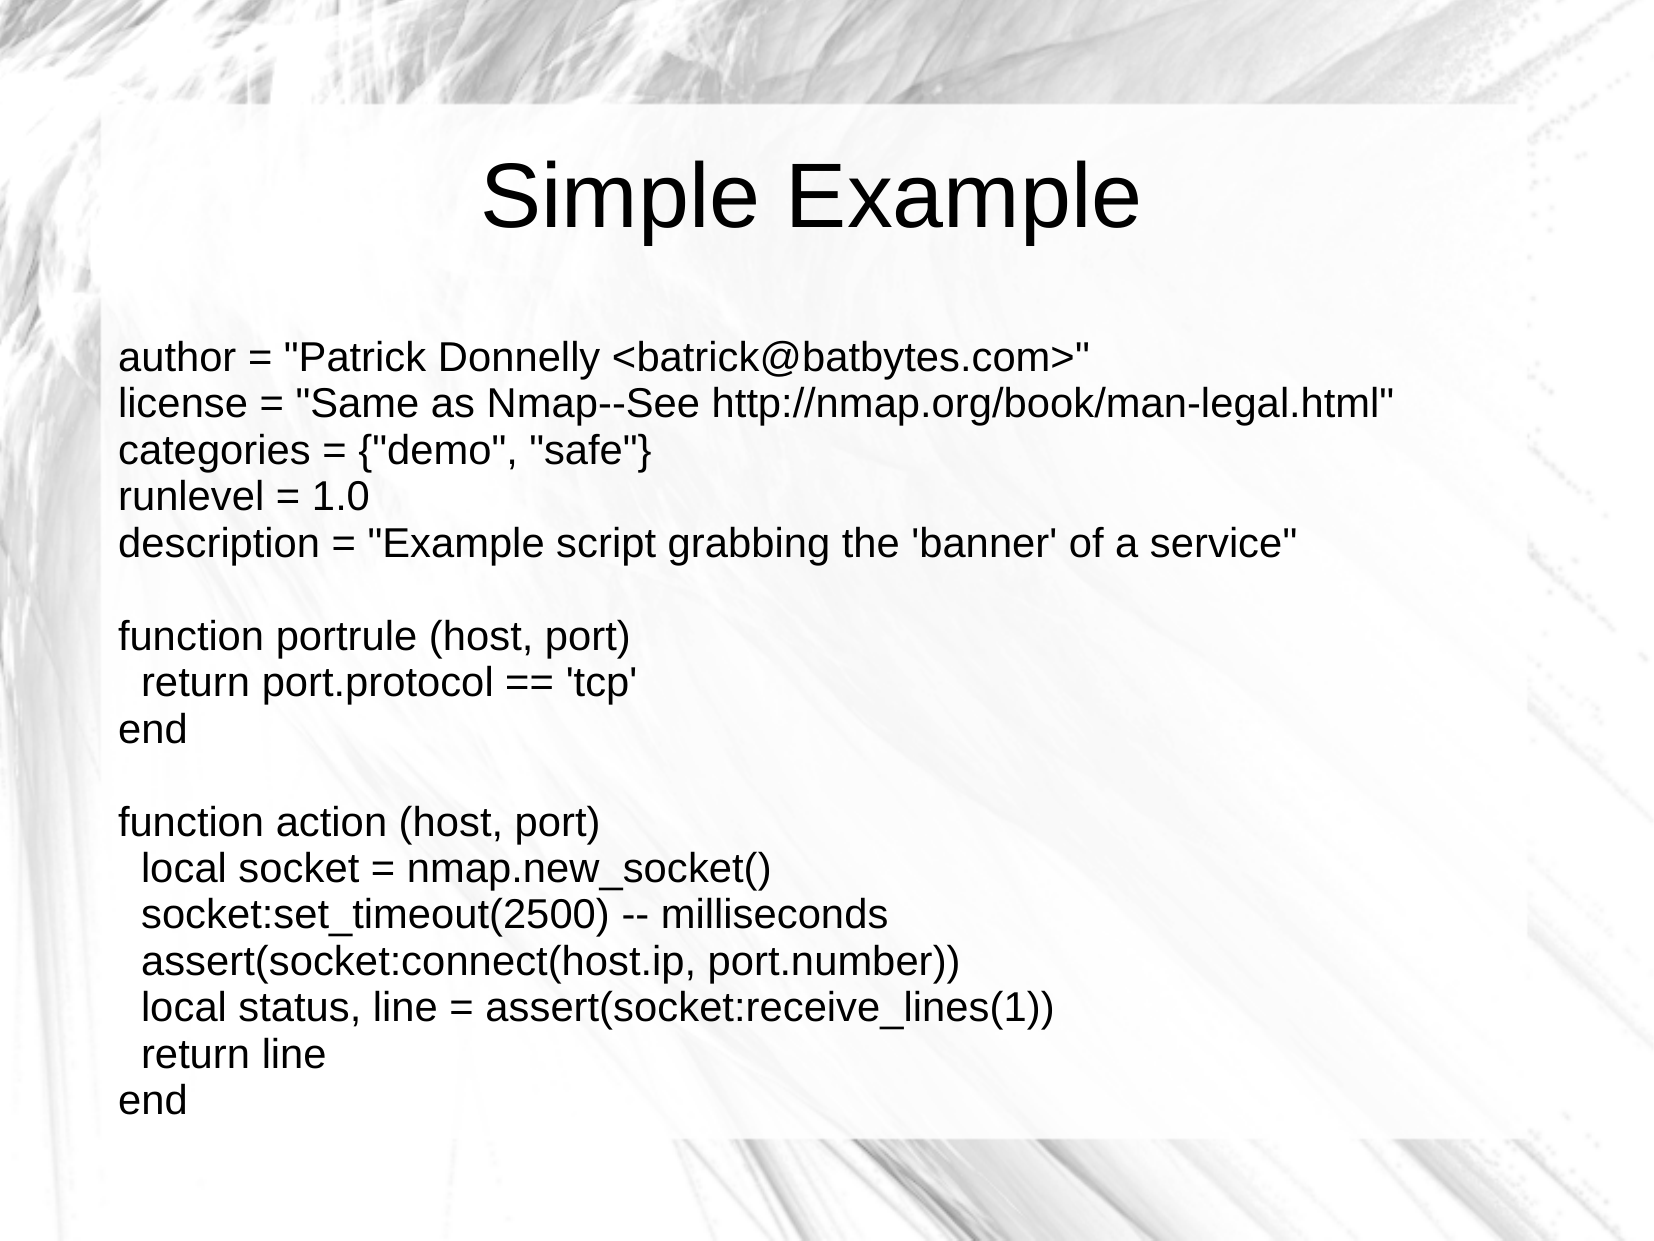

# Simple Example
author = "Patrick Donnelly <batrick@batbytes.com>"
license = "Same as Nmap--See http://nmap.org/book/man-legal.html"
categories = {"demo", "safe"}
runlevel = 1.0
description = "Example script grabbing the 'banner' of a service"
function portrule (host, port)
 return port.protocol == 'tcp'
end
function action (host, port)
 local socket = nmap.new_socket()
 socket:set_timeout(2500) -- milliseconds
 assert(socket:connect(host.ip, port.number))
 local status, line = assert(socket:receive_lines(1))
 return line
end